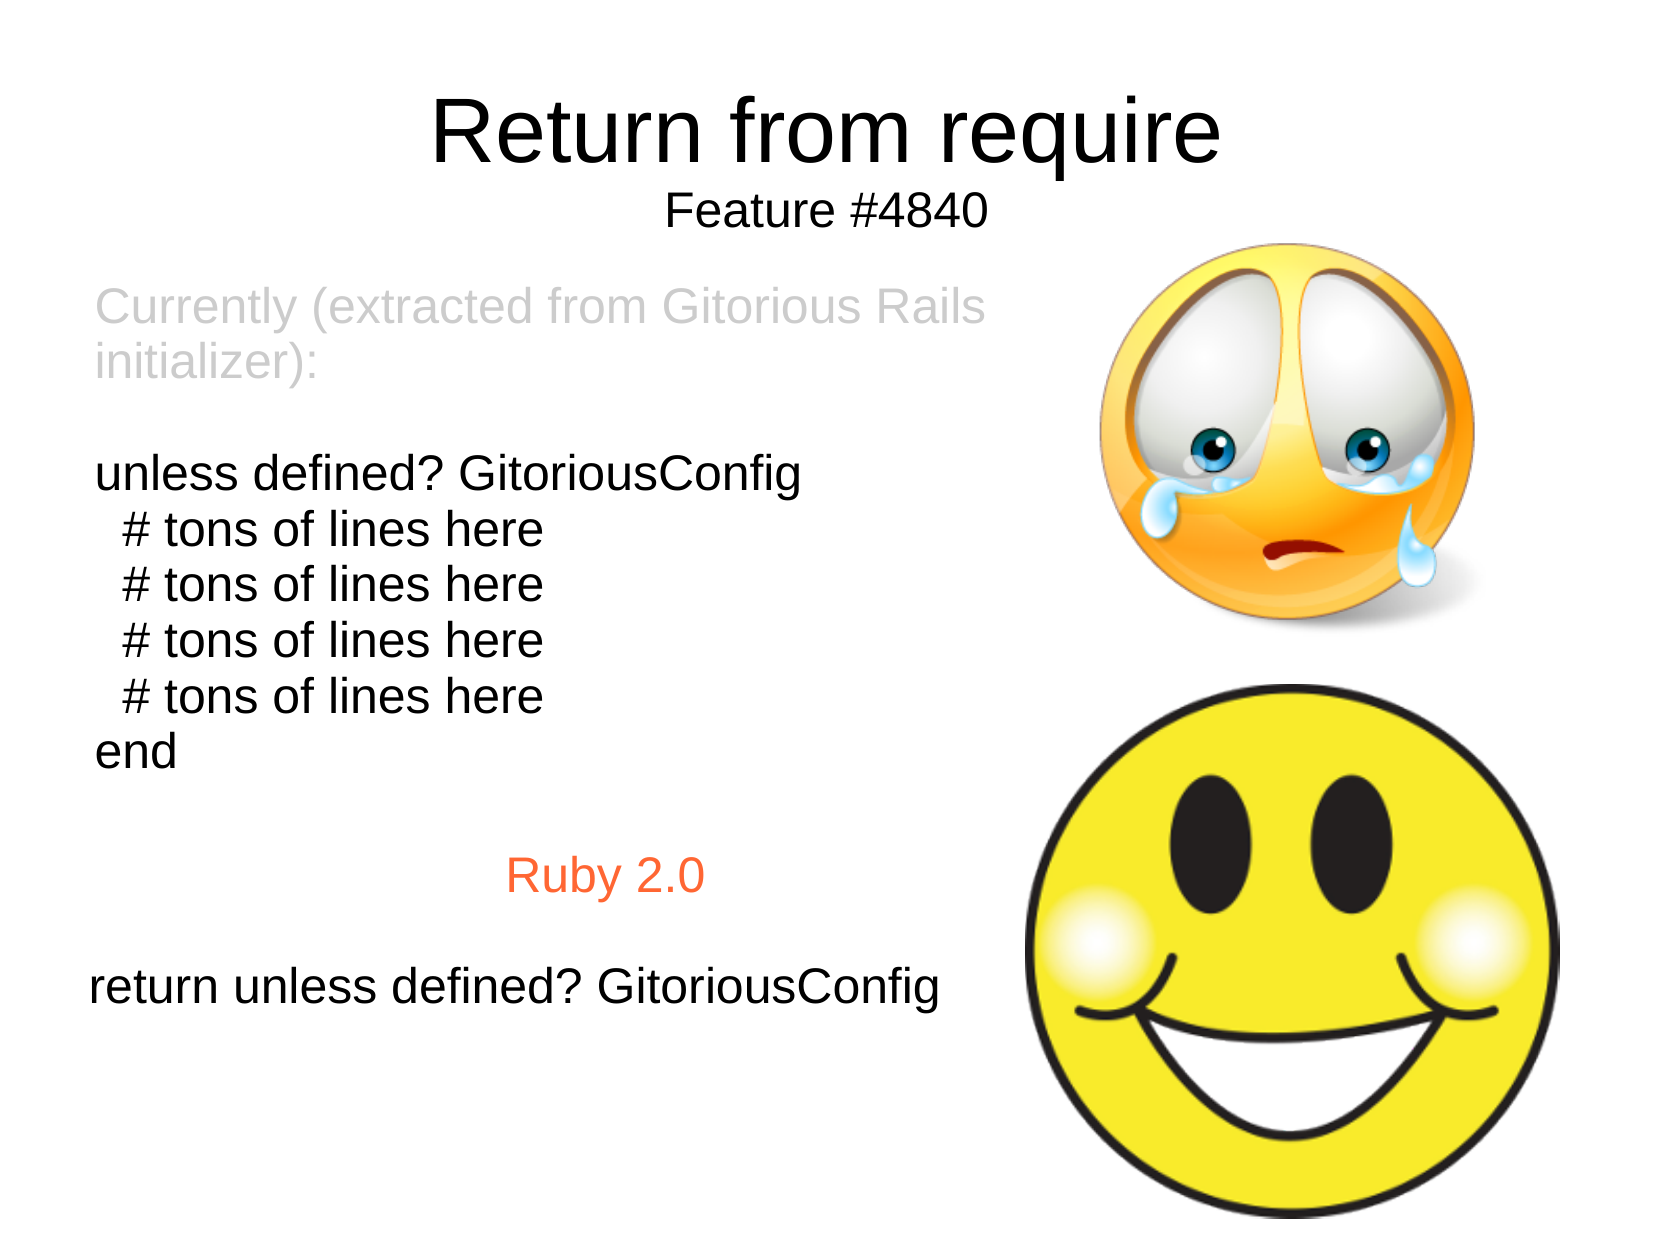

# Return from require Feature #4840
Currently (extracted from Gitorious Rails initializer):
unless defined? GitoriousConfig
 # tons of lines here
 # tons of lines here
 # tons of lines here
 # tons of lines here
end
Ruby 2.0
return unless defined? GitoriousConfig